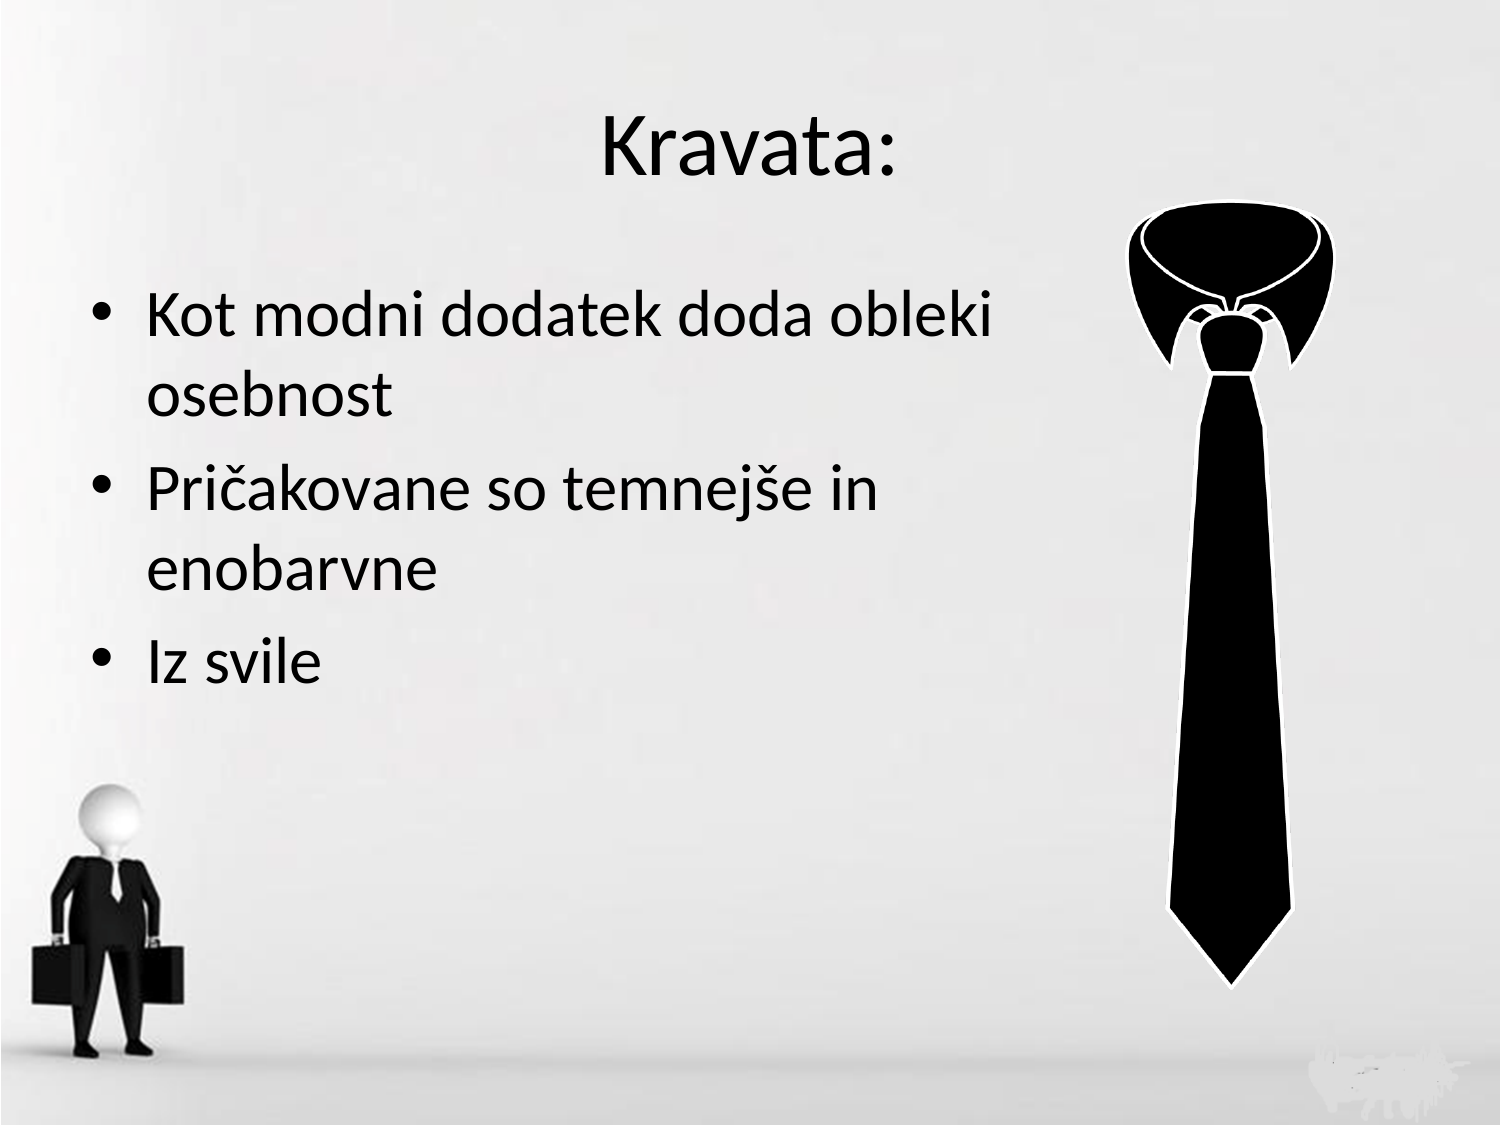

# Kravata:
Kot modni dodatek doda obleki osebnost
Pričakovane so temnejše in enobarvne
Iz svile